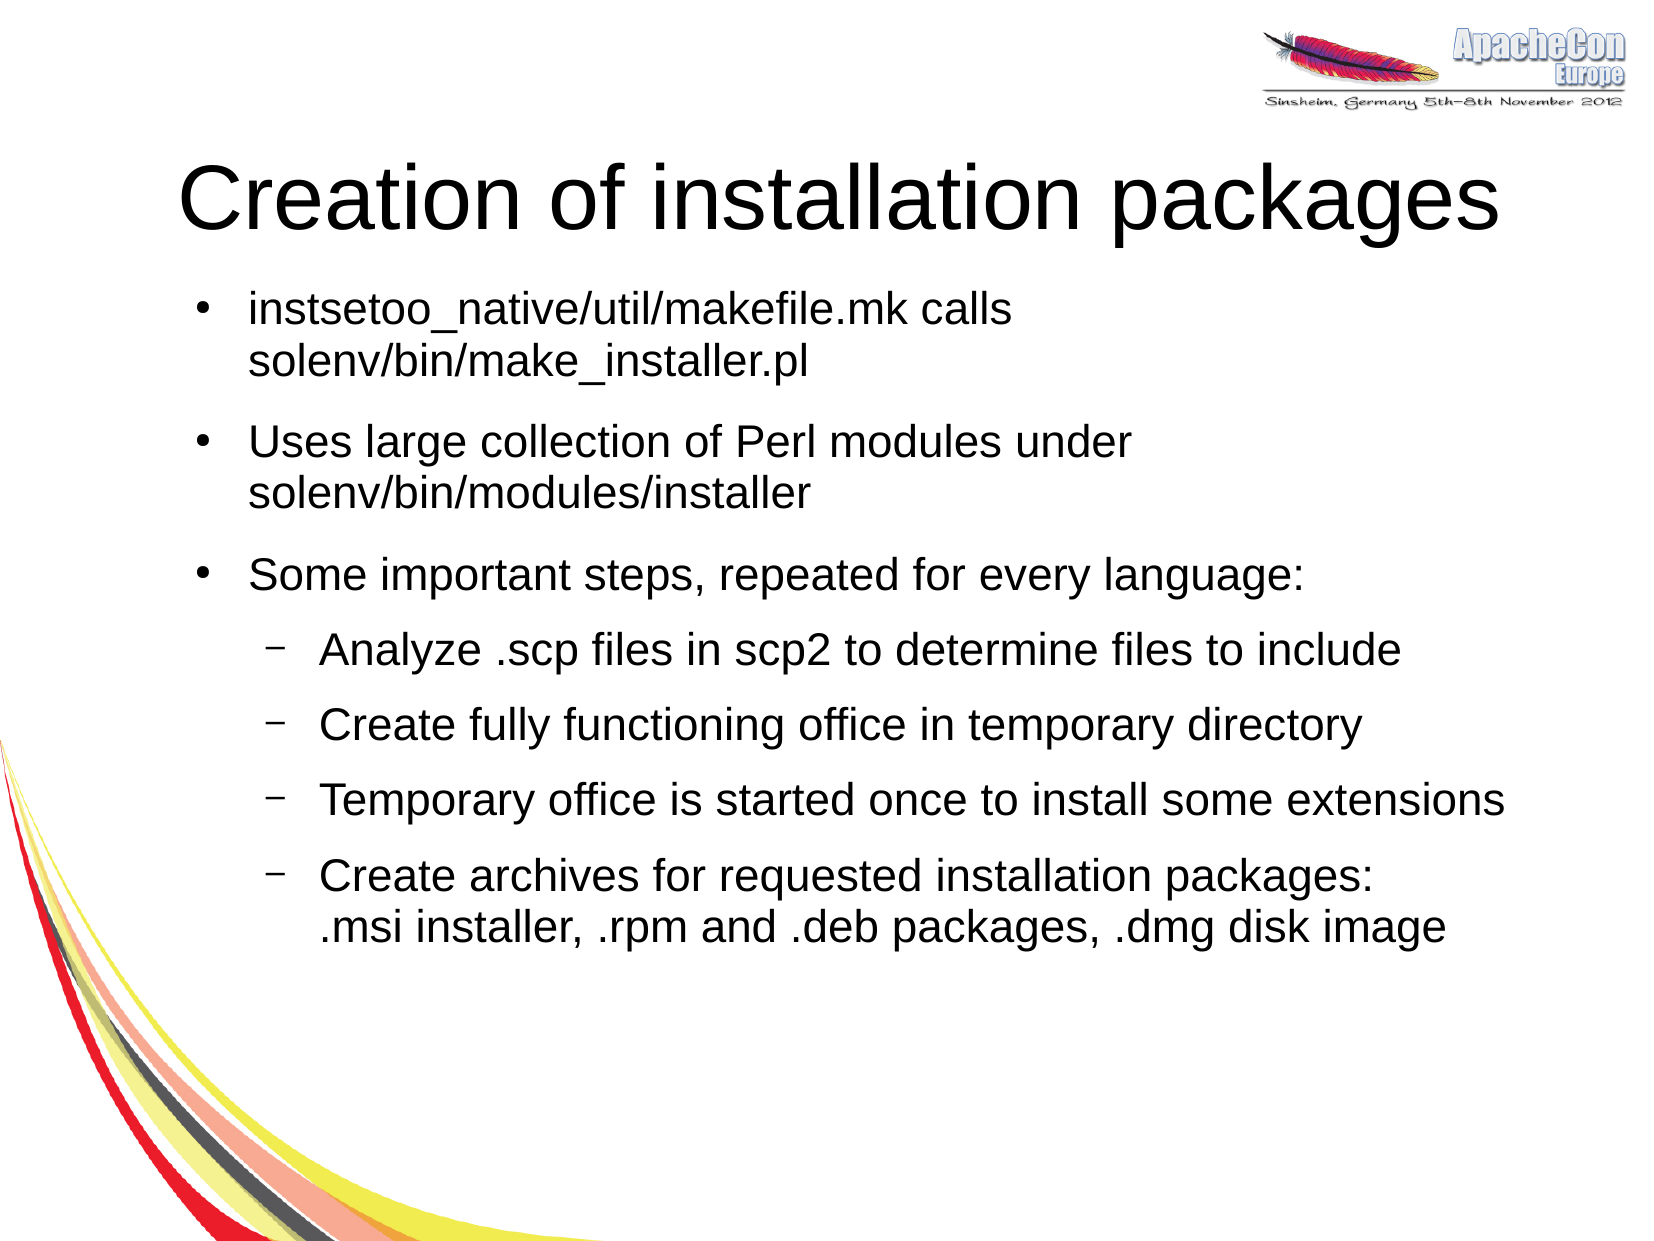

# Creation of installation packages
instsetoo_native/util/makefile.mk calls solenv/bin/make_installer.pl
Uses large collection of Perl modules under solenv/bin/modules/installer
Some important steps, repeated for every language:
Analyze .scp files in scp2 to determine files to include
Create fully functioning office in temporary directory
Temporary office is started once to install some extensions
Create archives for requested installation packages:
.msi installer, .rpm and .deb packages, .dmg disk image